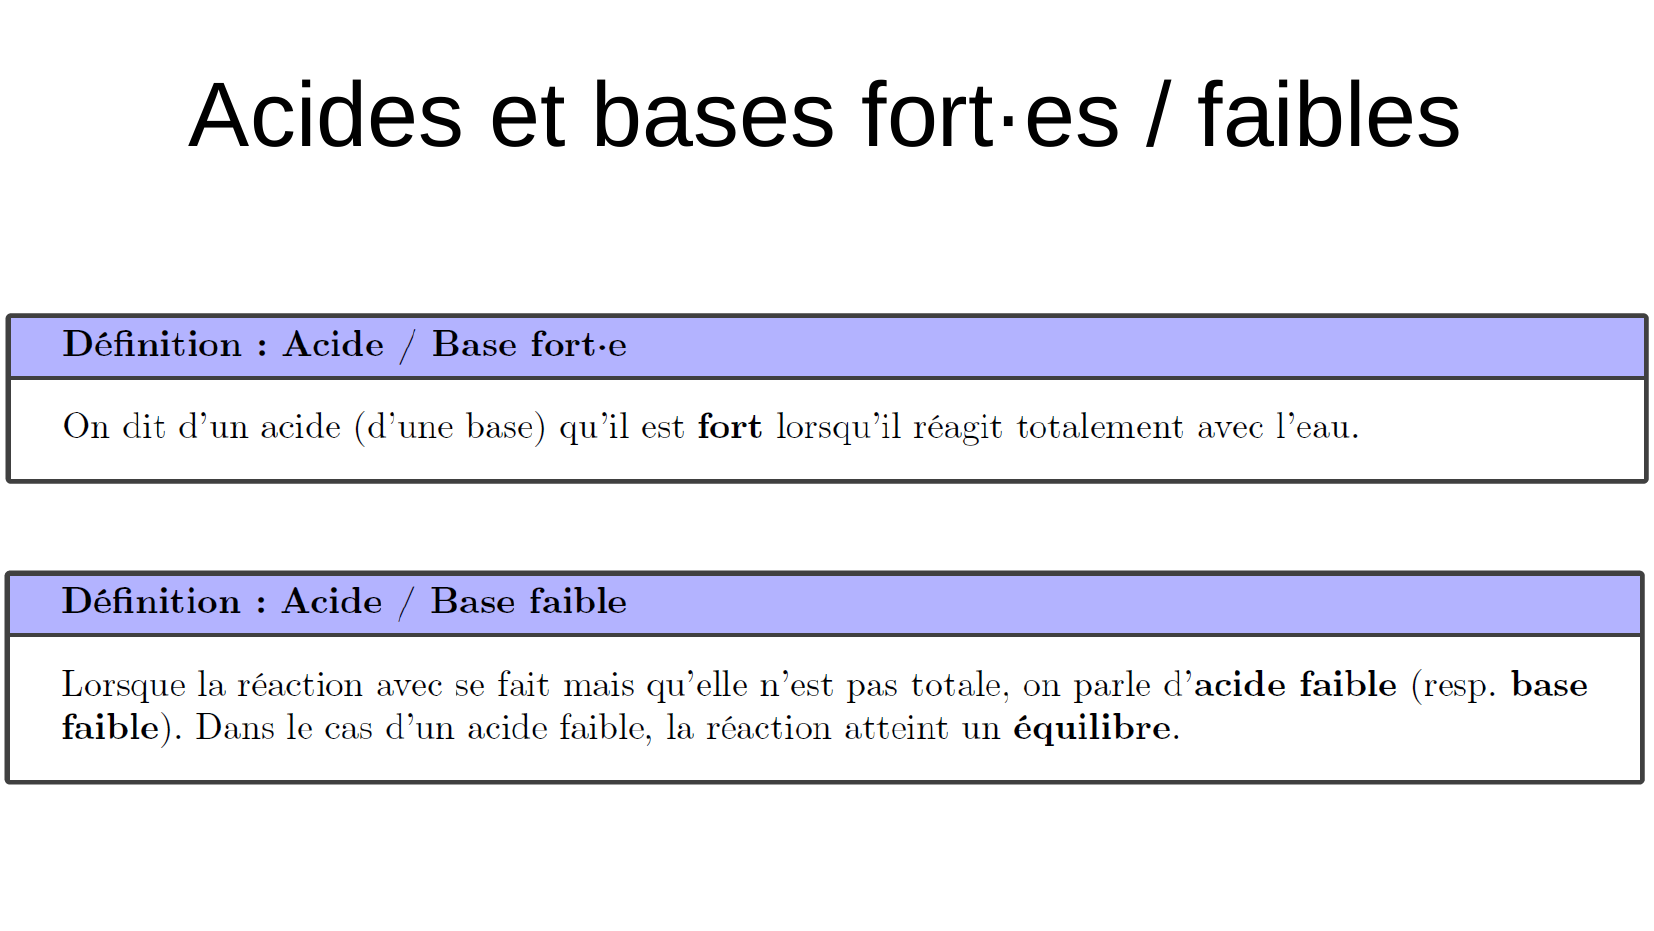

# Acides et bases fort·es / faibles